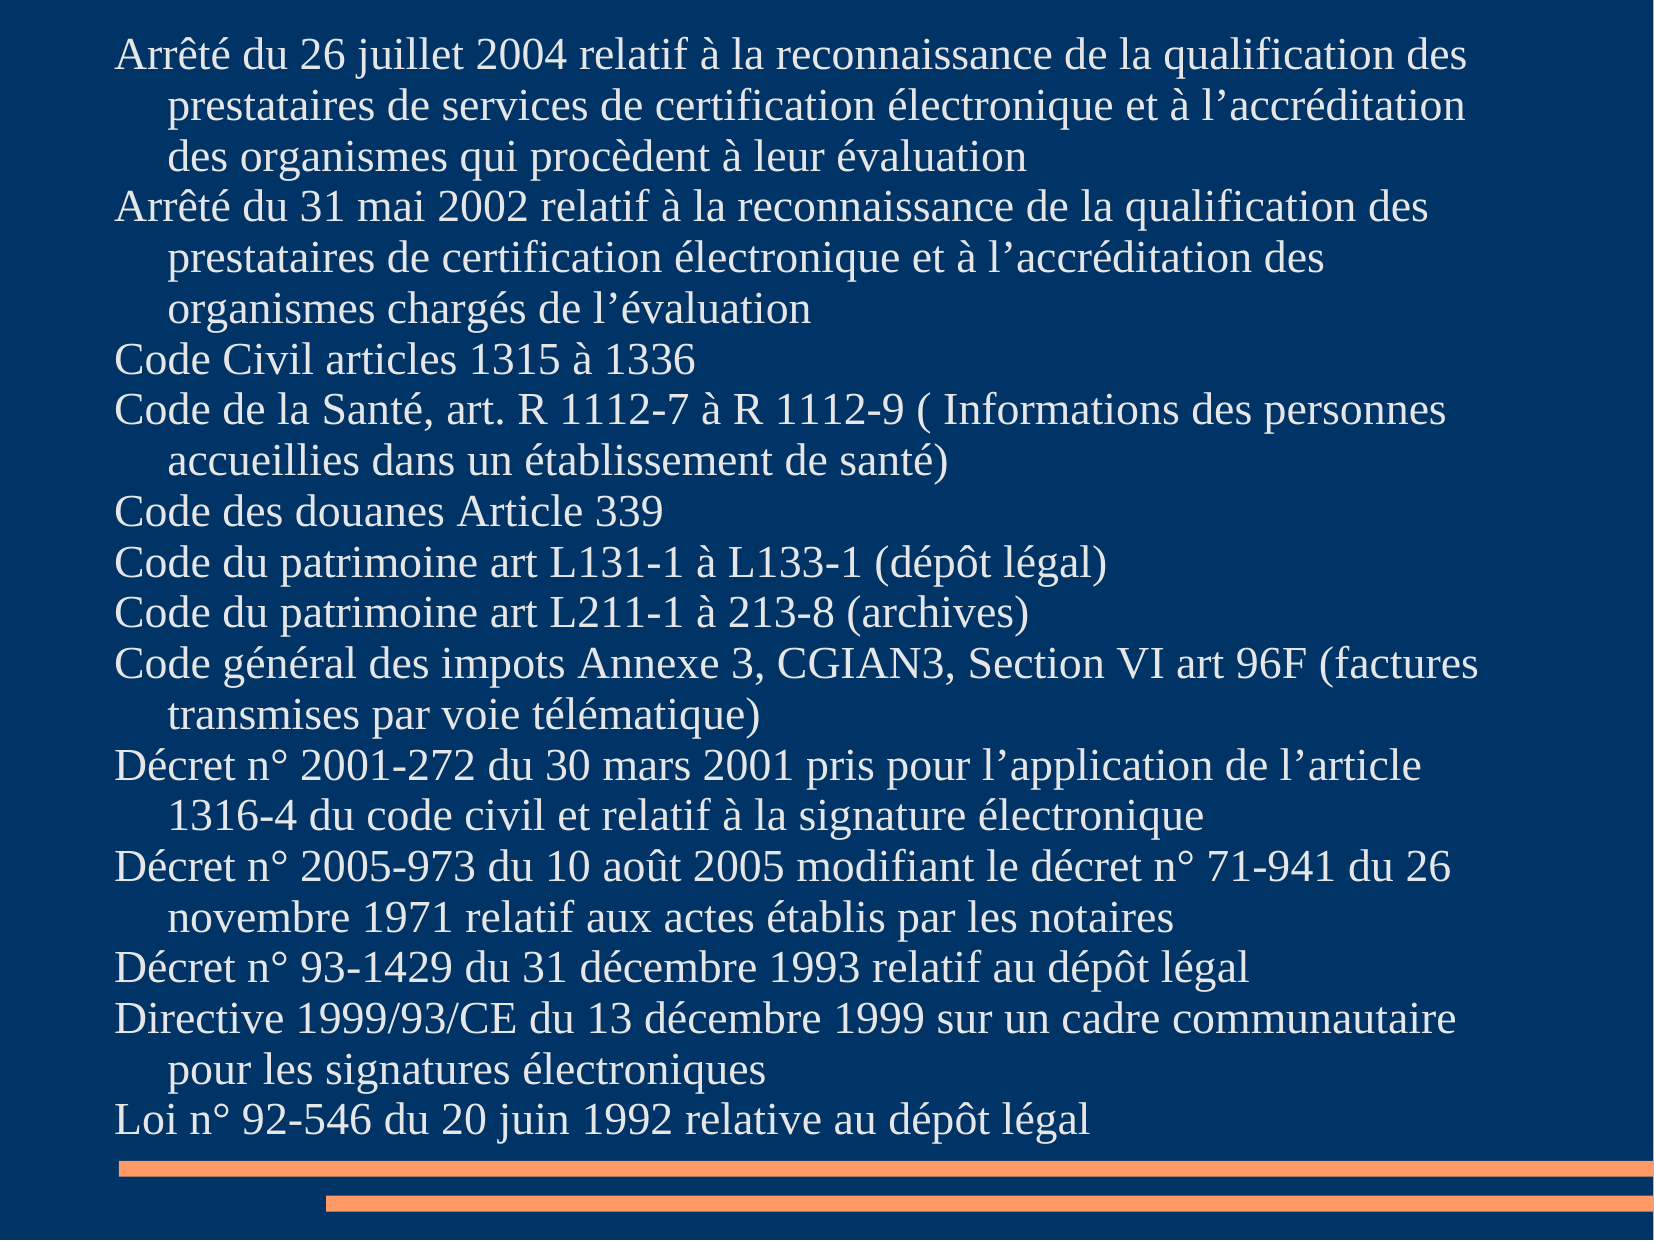

# Arrêté du 26 juillet 2004 relatif à la reconnaissance de la qualification des prestataires de services de certification électronique et à l’accréditation des organismes qui procèdent à leur évaluation
Arrêté du 31 mai 2002 relatif à la reconnaissance de la qualification des prestataires de certification électronique et à l’accréditation des organismes chargés de l’évaluation
Code Civil articles 1315 à 1336
Code de la Santé, art. R 1112-7 à R 1112-9 ( Informations des personnes accueillies dans un établissement de santé)
Code des douanes Article 339
Code du patrimoine art L131-1 à L133-1 (dépôt légal)
Code du patrimoine art L211-1 à 213-8 (archives)
Code général des impots Annexe 3, CGIAN3, Section VI art 96F (factures transmises par voie télématique)
Décret n° 2001-272 du 30 mars 2001 pris pour l’application de l’article 1316-4 du code civil et relatif à la signature électronique
Décret n° 2005-973 du 10 août 2005 modifiant le décret n° 71-941 du 26 novembre 1971 relatif aux actes établis par les notaires
Décret n° 93-1429 du 31 décembre 1993 relatif au dépôt légal
Directive 1999/93/CE du 13 décembre 1999 sur un cadre communautaire pour les signatures électroniques
Loi n° 92-546 du 20 juin 1992 relative au dépôt légal